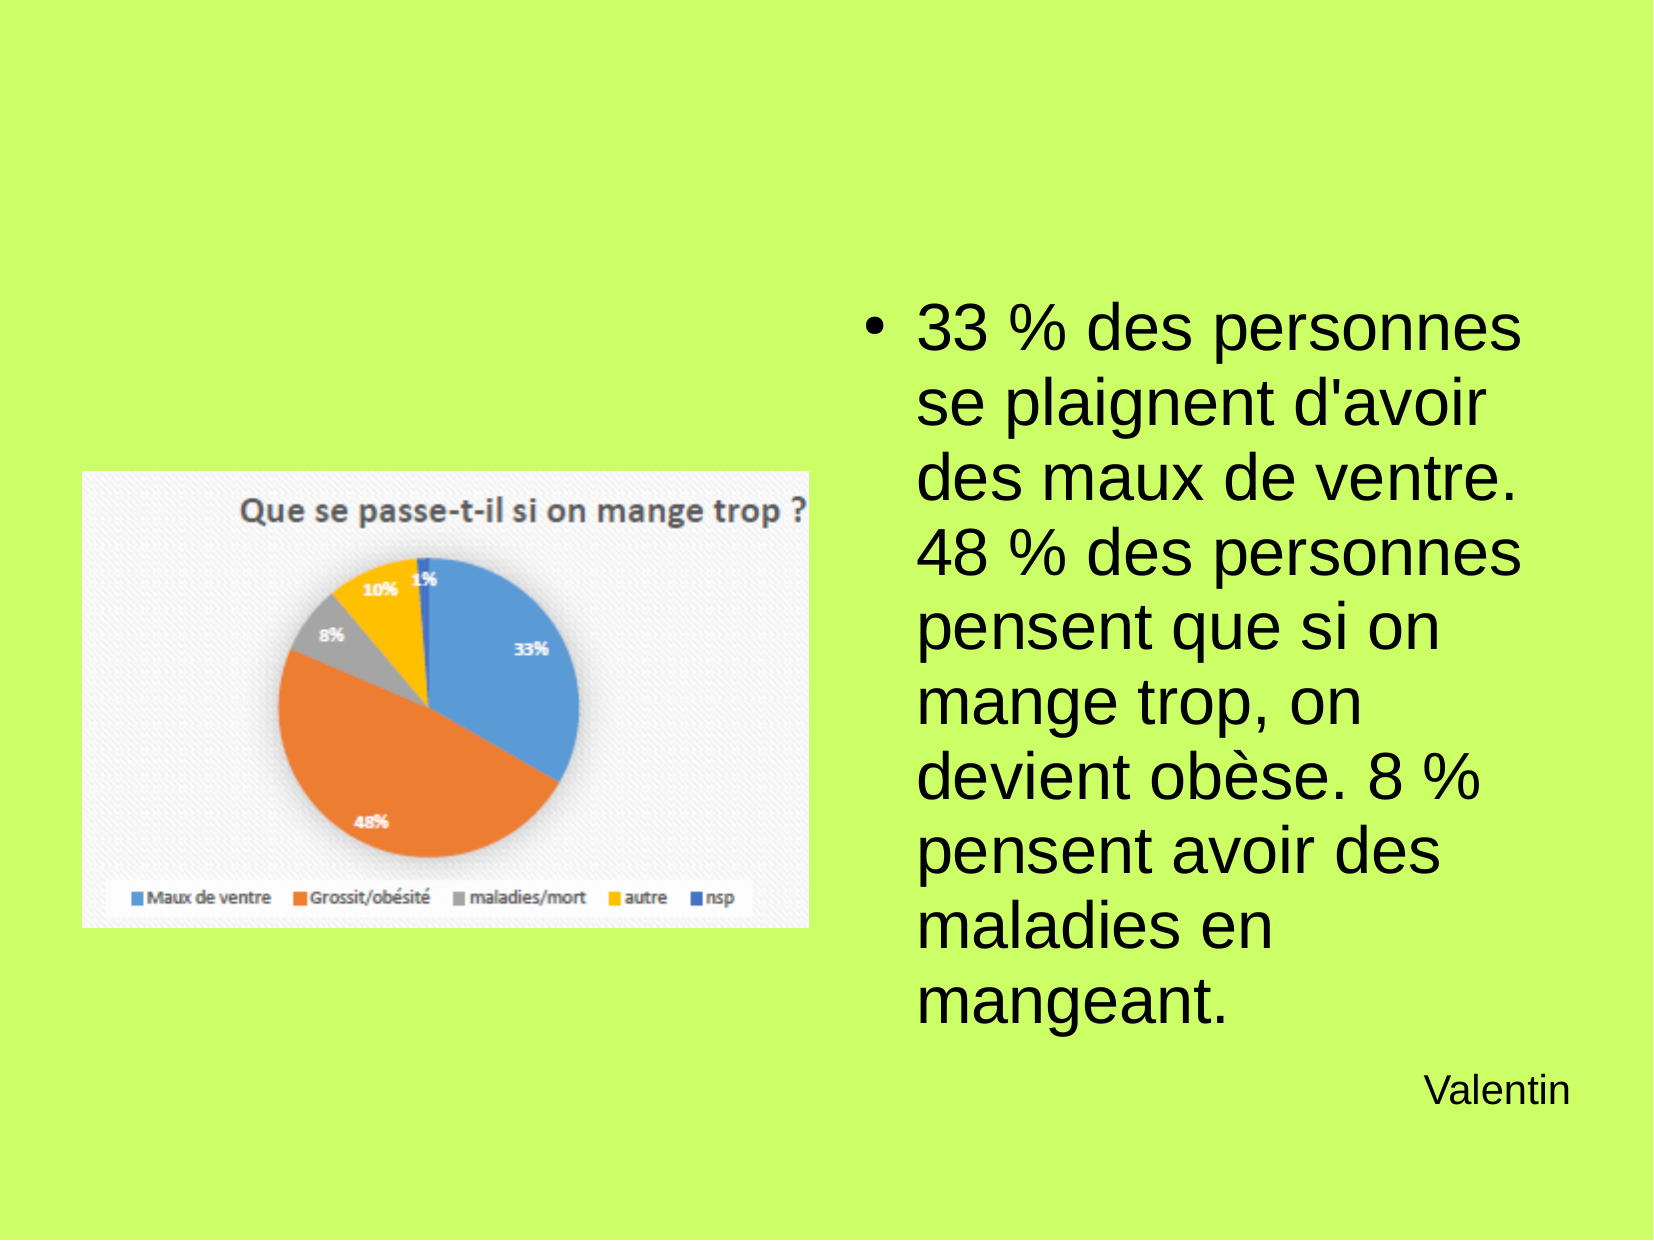

#
33 % des personnes se plaignent d'avoir des maux de ventre. 48 % des personnes pensent que si on mange trop, on devient obèse. 8 % pensent avoir des maladies en mangeant.
Valentin